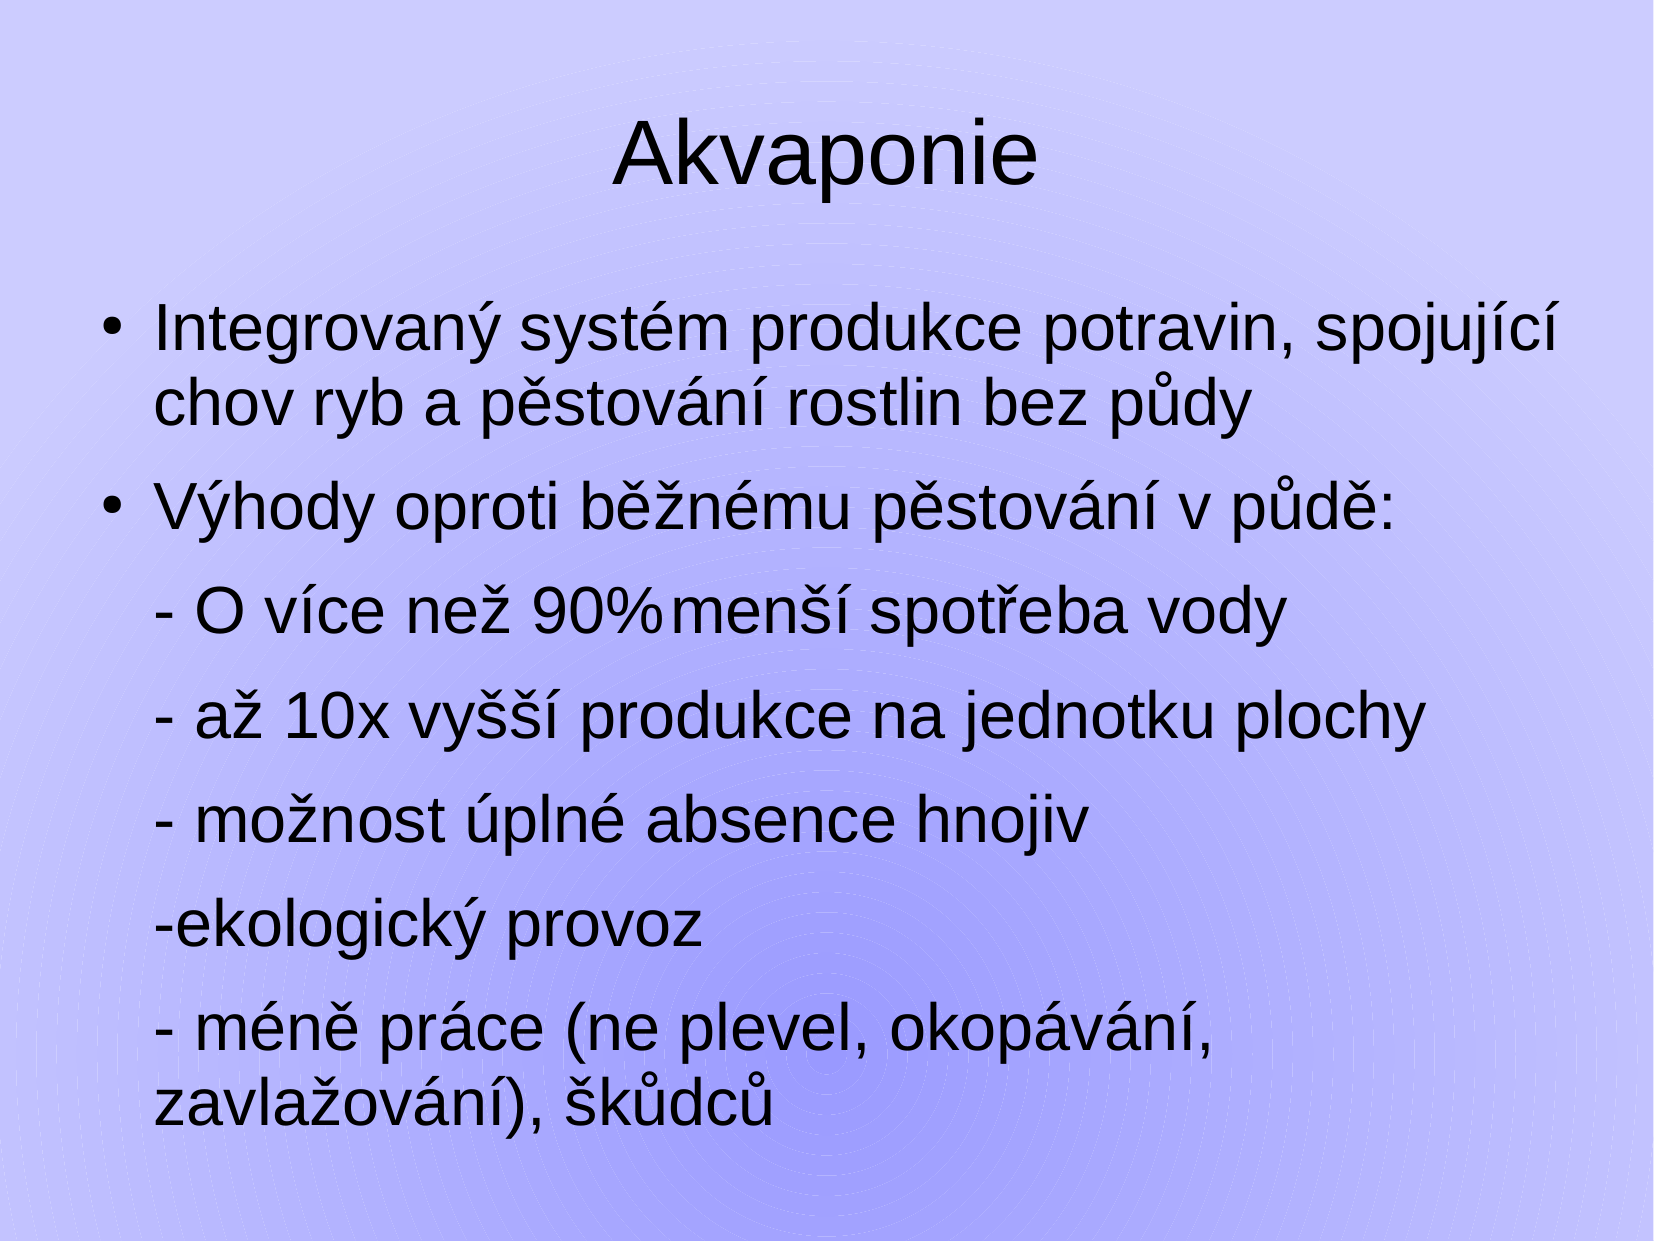

# Akvaponie
Integrovaný systém produkce potravin, spojující chov ryb a pěstování rostlin bez půdy
Výhody oproti běžnému pěstování v půdě:
- O více než 90%	menší spotřeba vody
- až 10x vyšší produkce na jednotku plochy
- možnost úplné absence hnojiv
-ekologický provoz
- méně práce (ne plevel, okopávání, zavlažování), škůdců